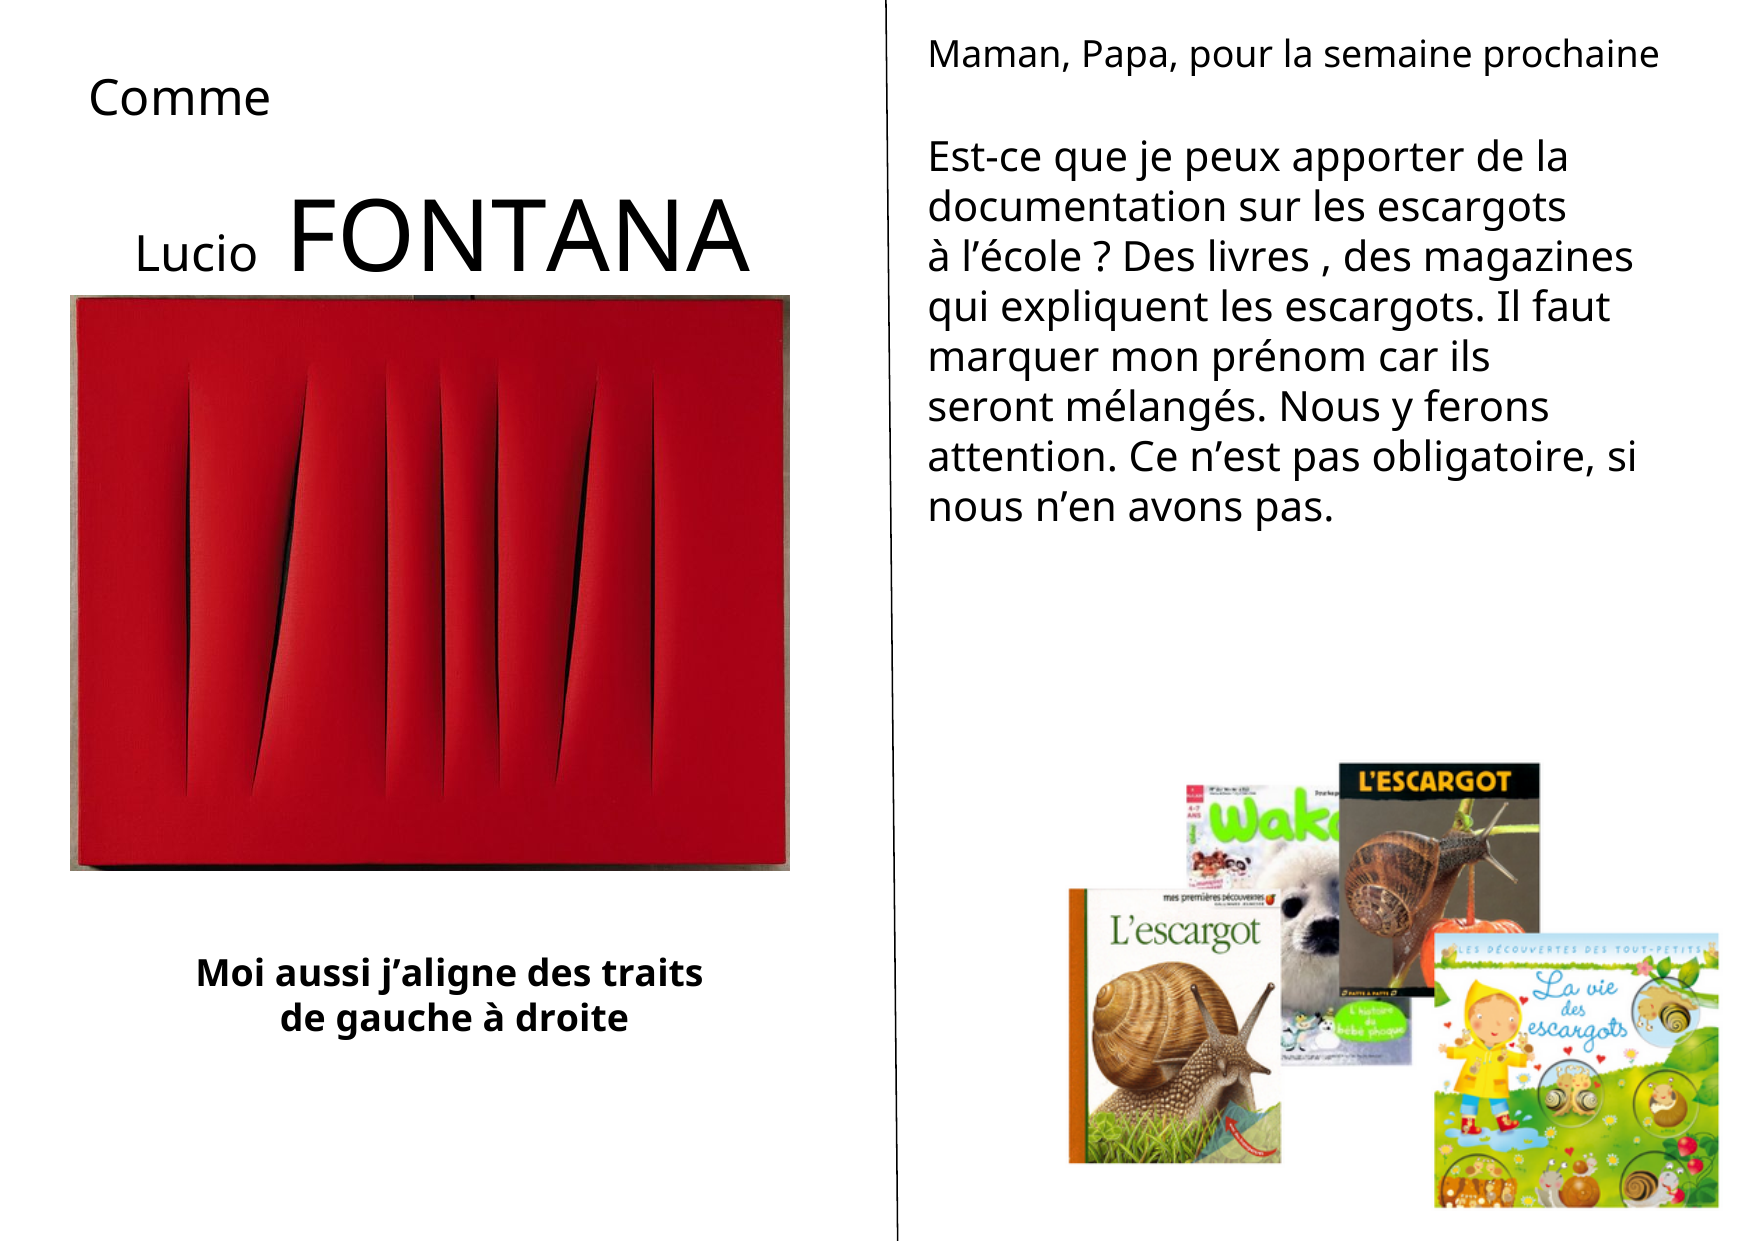

Maman, Papa, pour la semaine prochaine
Comme
Est-ce que je peux apporter de la
documentation sur les escargots
à l’école ? Des livres , des magazines qui expliquent les escargots. Il faut marquer mon prénom car ils
seront mélangés. Nous y ferons
attention. Ce n’est pas obligatoire, si nous n’en avons pas.
Lucio FONTANA
Moi aussi j’aligne des traits
de gauche à droite